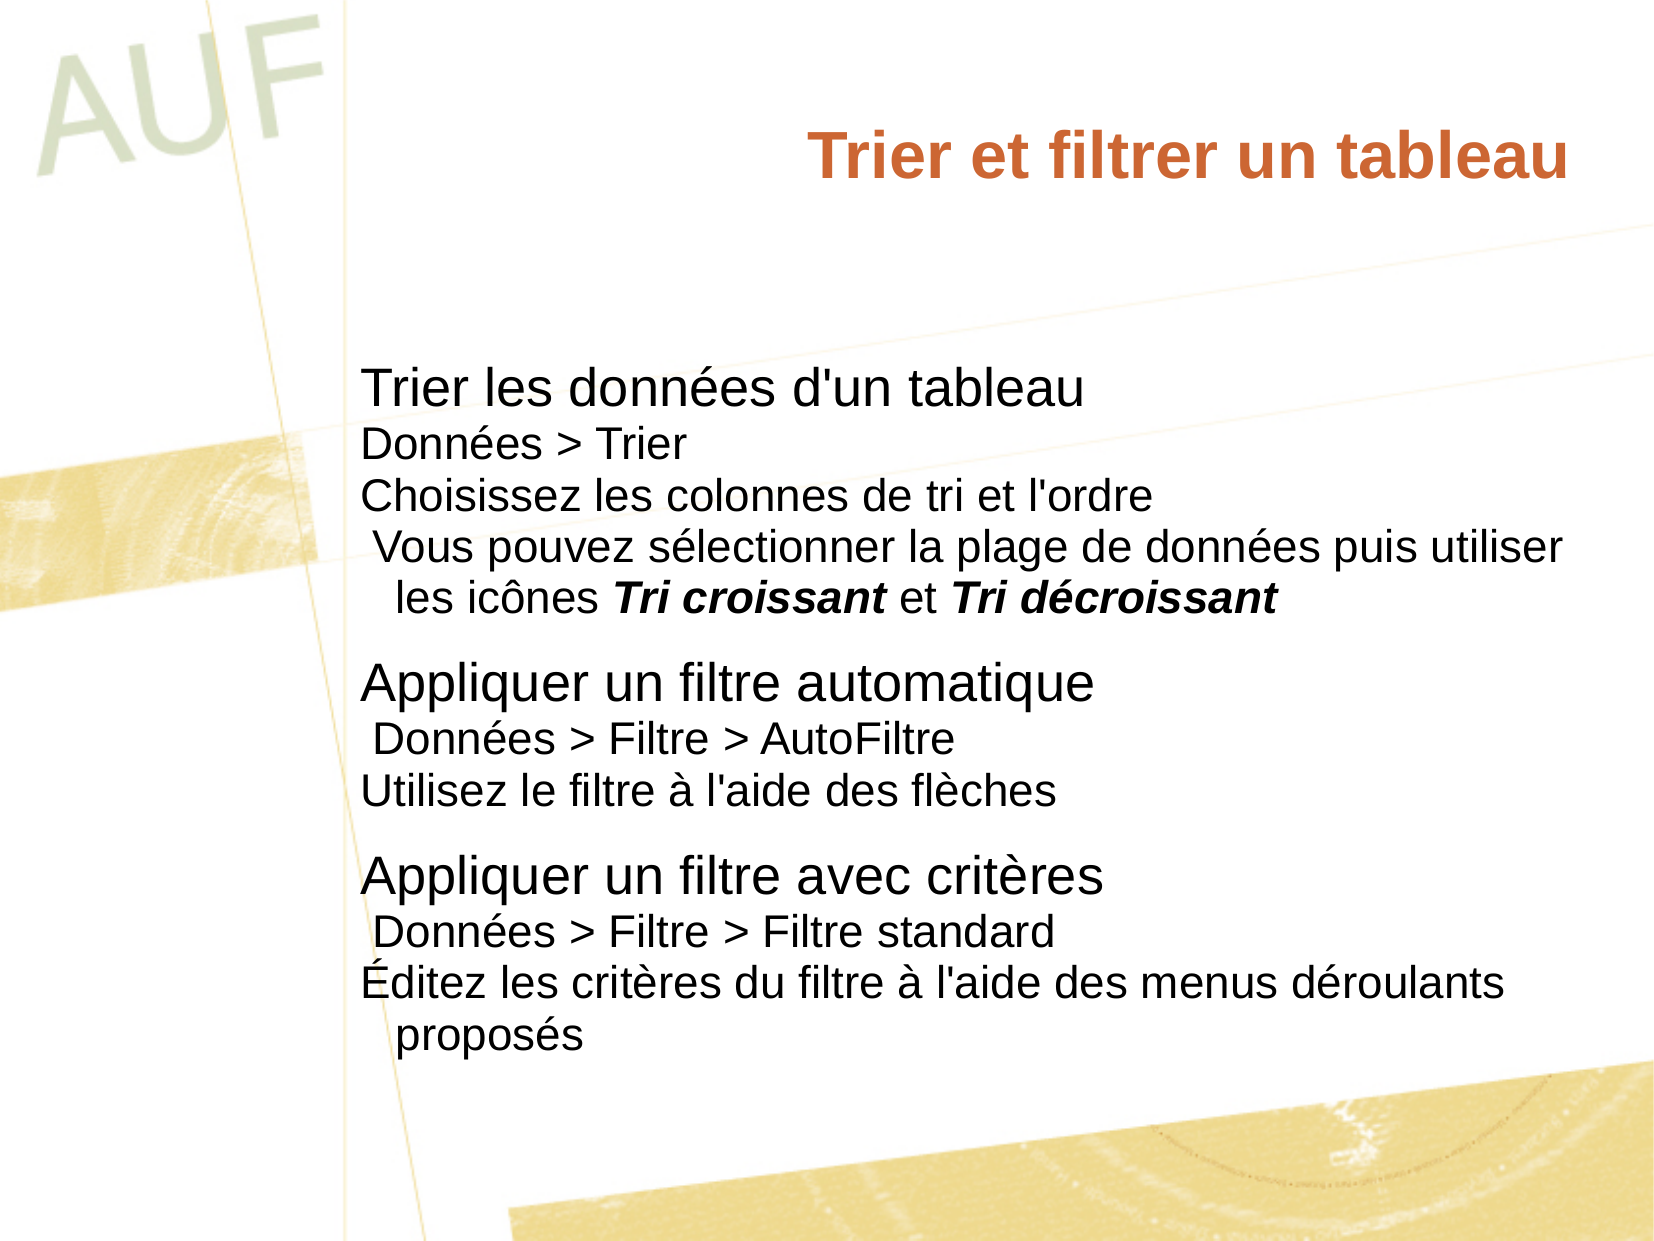

# Trier et filtrer un tableau
Trier les données d'un tableau
Données > Trier
Choisissez les colonnes de tri et l'ordre
 Vous pouvez sélectionner la plage de données puis utiliser les icônes Tri croissant et Tri décroissant
Appliquer un filtre automatique
 Données > Filtre > AutoFiltre
Utilisez le filtre à l'aide des flèches
Appliquer un filtre avec critères
 Données > Filtre > Filtre standard
Éditez les critères du filtre à l'aide des menus déroulants proposés